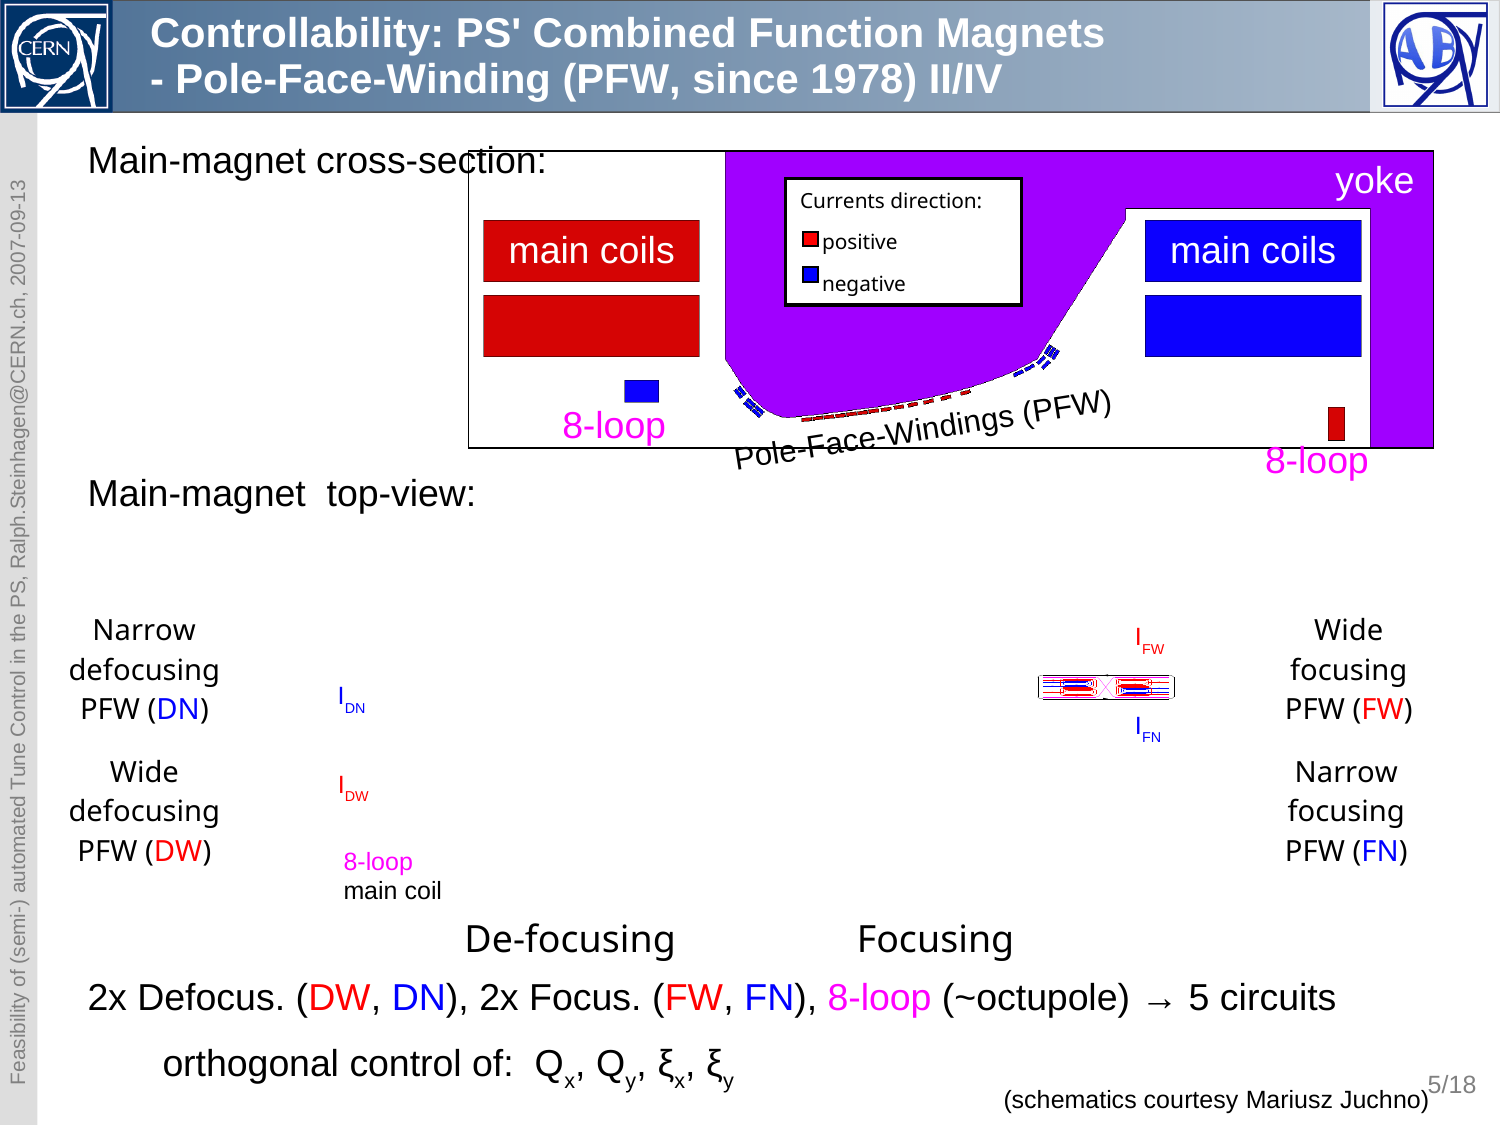

# Controllability: PS' Combined Function Magnets - Pole-Face-Winding (PFW, since 1978) II/IV
Main-magnet cross-section:
Main-magnet top-view:
2x Defocus. (DW, DN), 2x Focus. (FW, FN), 8-loop (~octupole) → 5 circuits
orthogonal control of: Qx, Qy, ξx, ξy
yoke
Currents direction:
 positive
 negative
main coils
main coils
8-loop
Pole-Face-Windings (PFW)
8-loop
Narrow defocusing PFW (DN)
Wide focusing PFW (FW)
IFW
IDN
IFN
Wide defocusing PFW (DW)
Narrow focusing PFW (FN)
IDW
8-loop
main coil
De-focusing
Focusing
(schematics courtesy Mariusz Juchno)